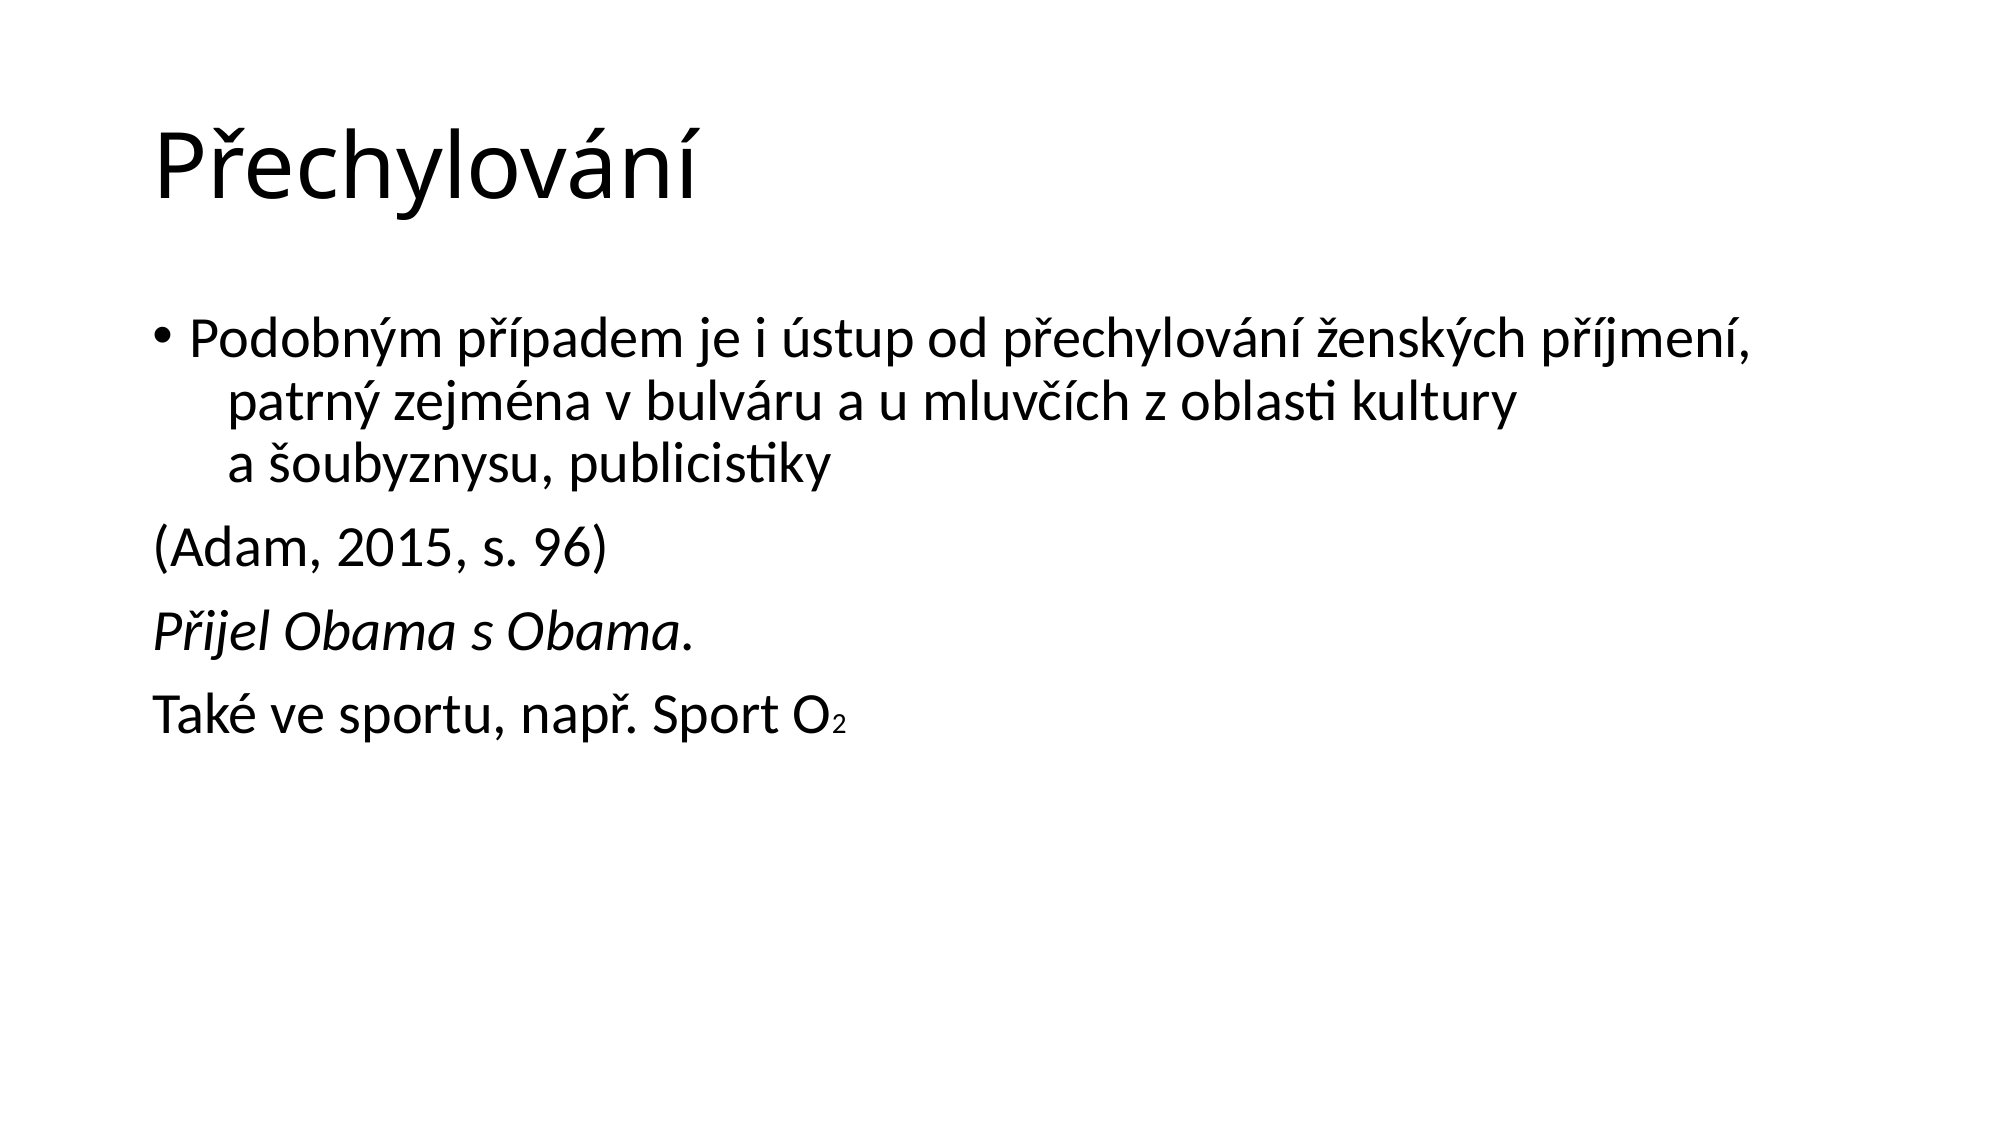

# Přechylování
Podobným případem je i ústup od přechylování ženských příjmení, patrný zejména v bulváru a u mluvčích z oblasti kultury a šoubyznysu, publicistiky
(Adam, 2015, s. 96)
Přijel Obama s Obama.
Také ve sportu, např. Sport O2